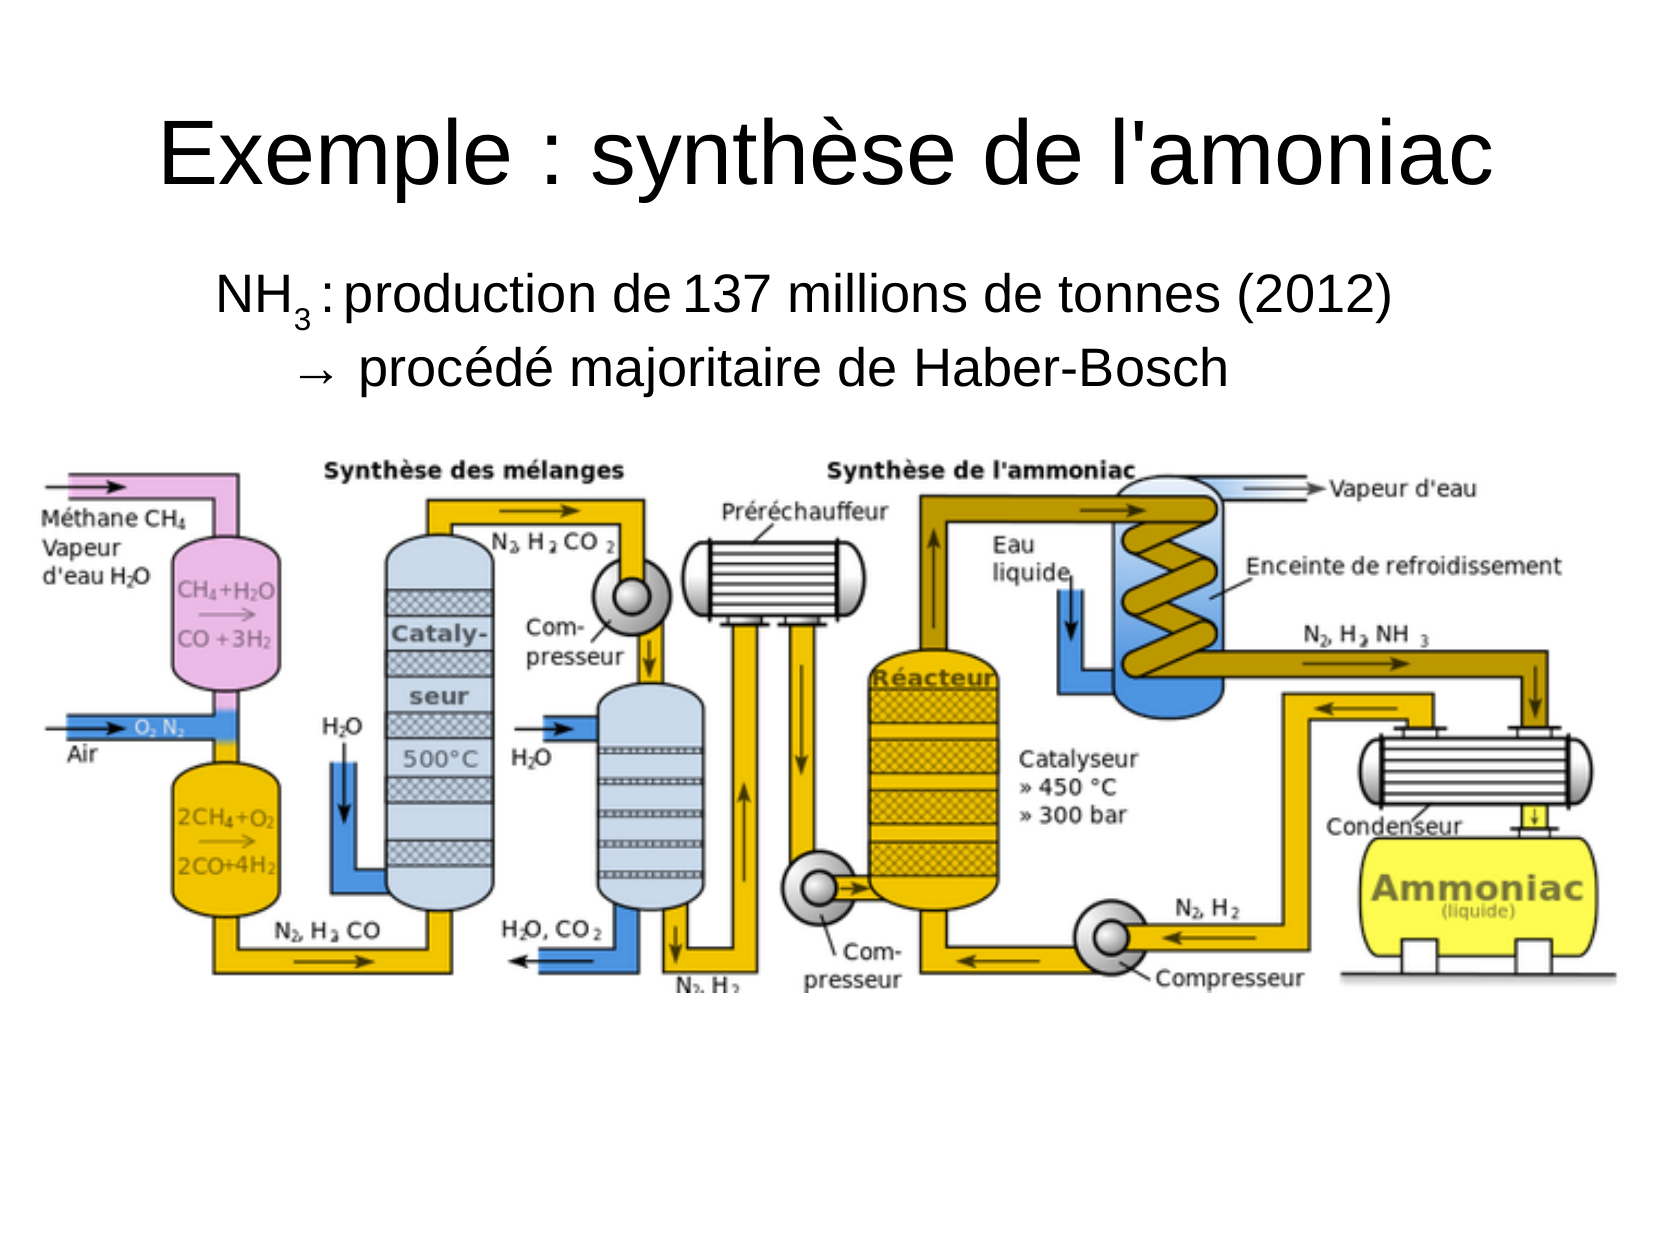

# Exemple : synthèse de l'amoniac
NH3 : production de 137 millions de tonnes (2012)
	→ procédé majoritaire de Haber-Bosch